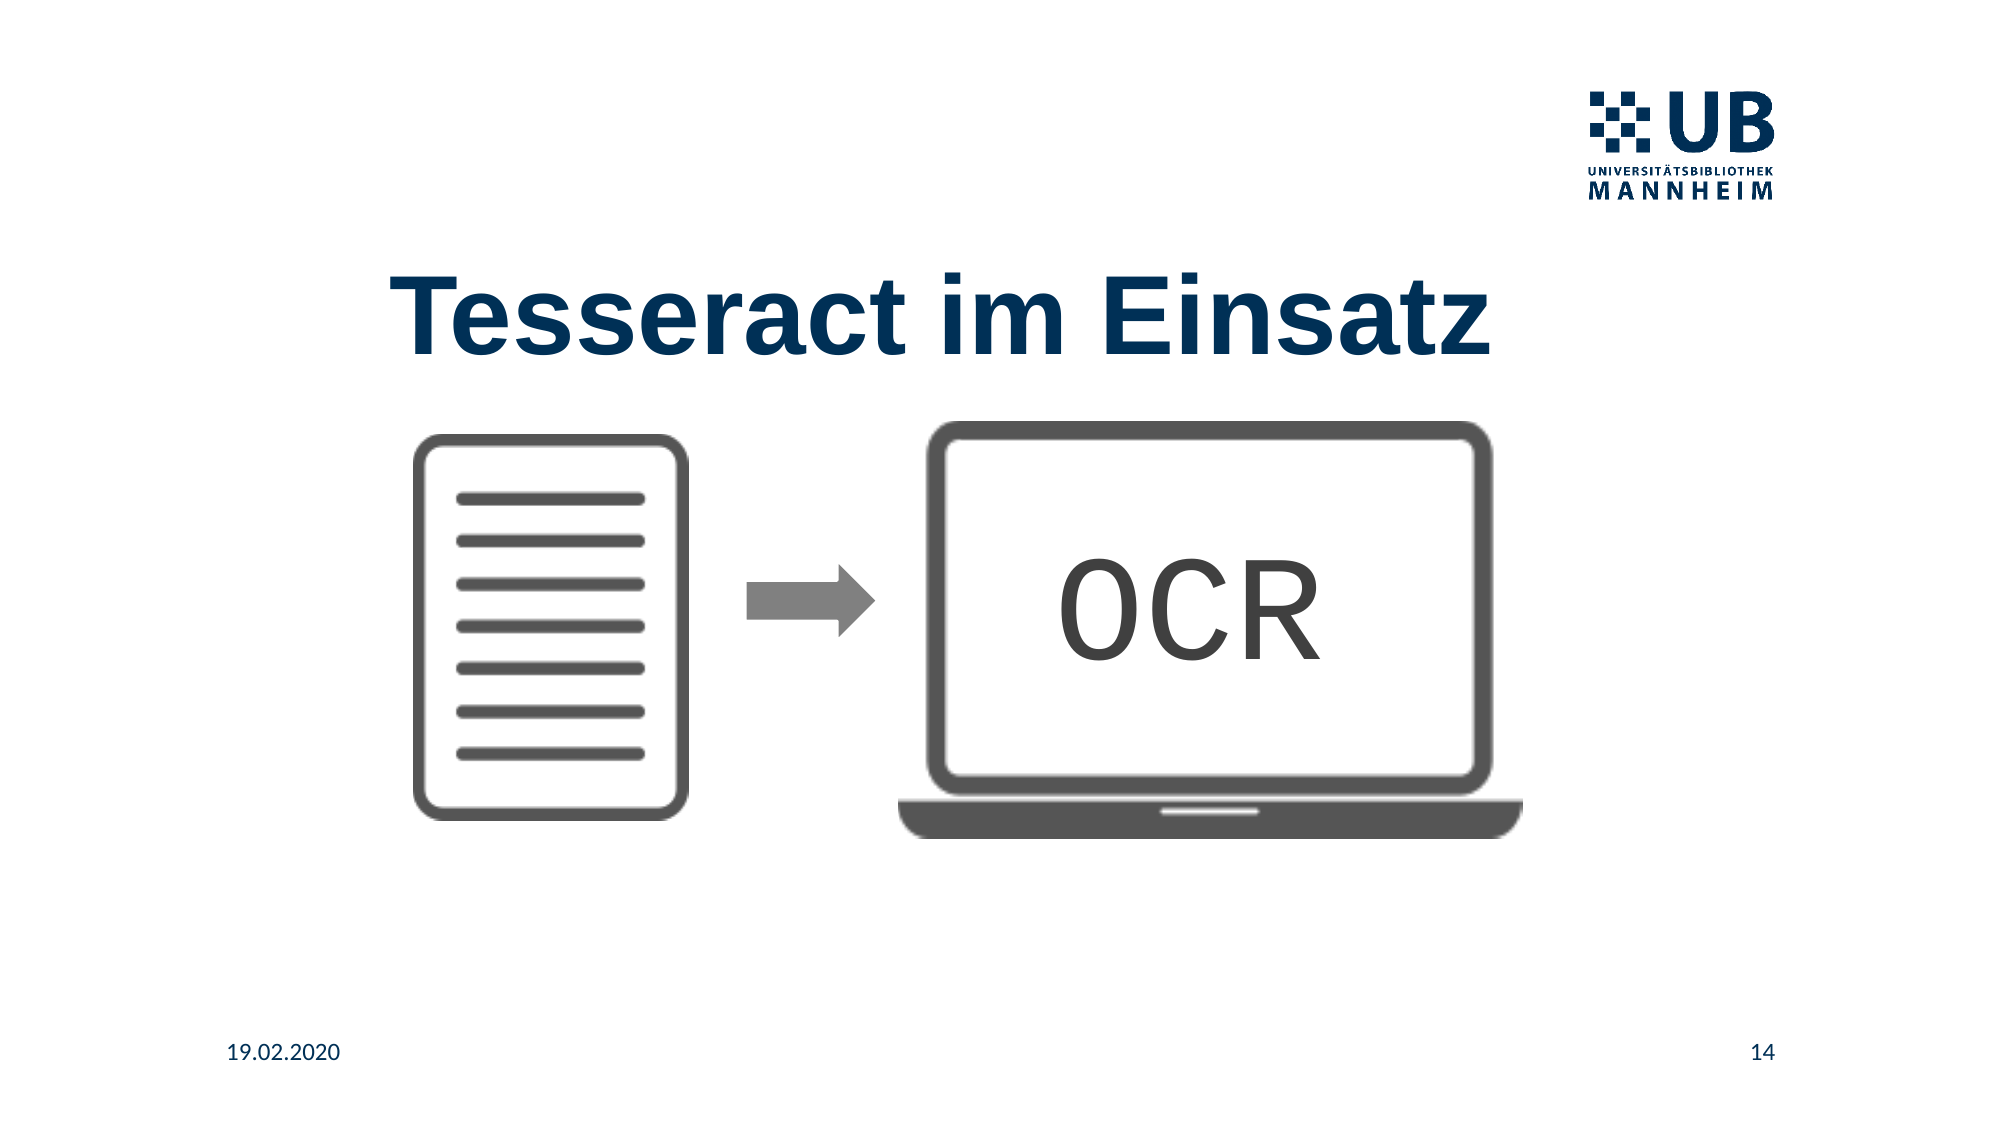

# Tesseract im Einsatz
OCR
OCR
19.02.2020